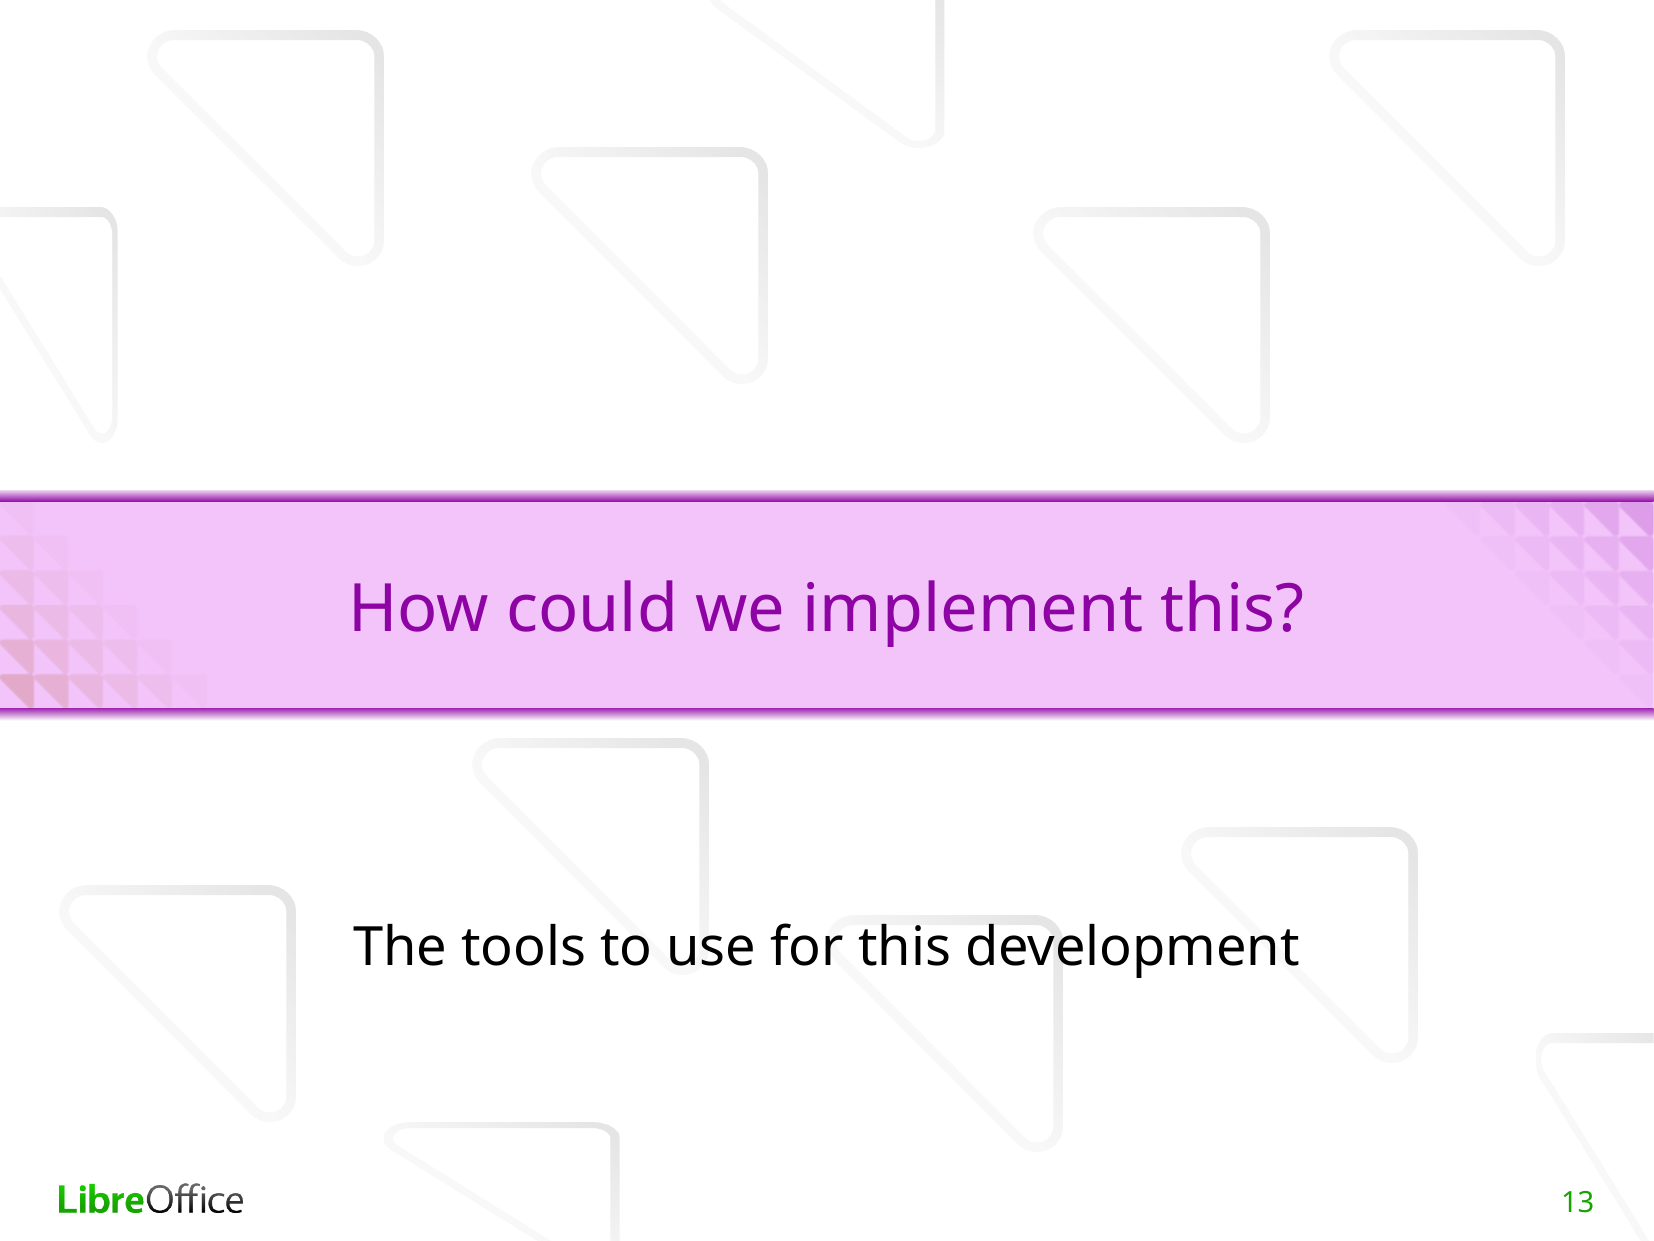

# How could we implement this?
The tools to use for this development
13